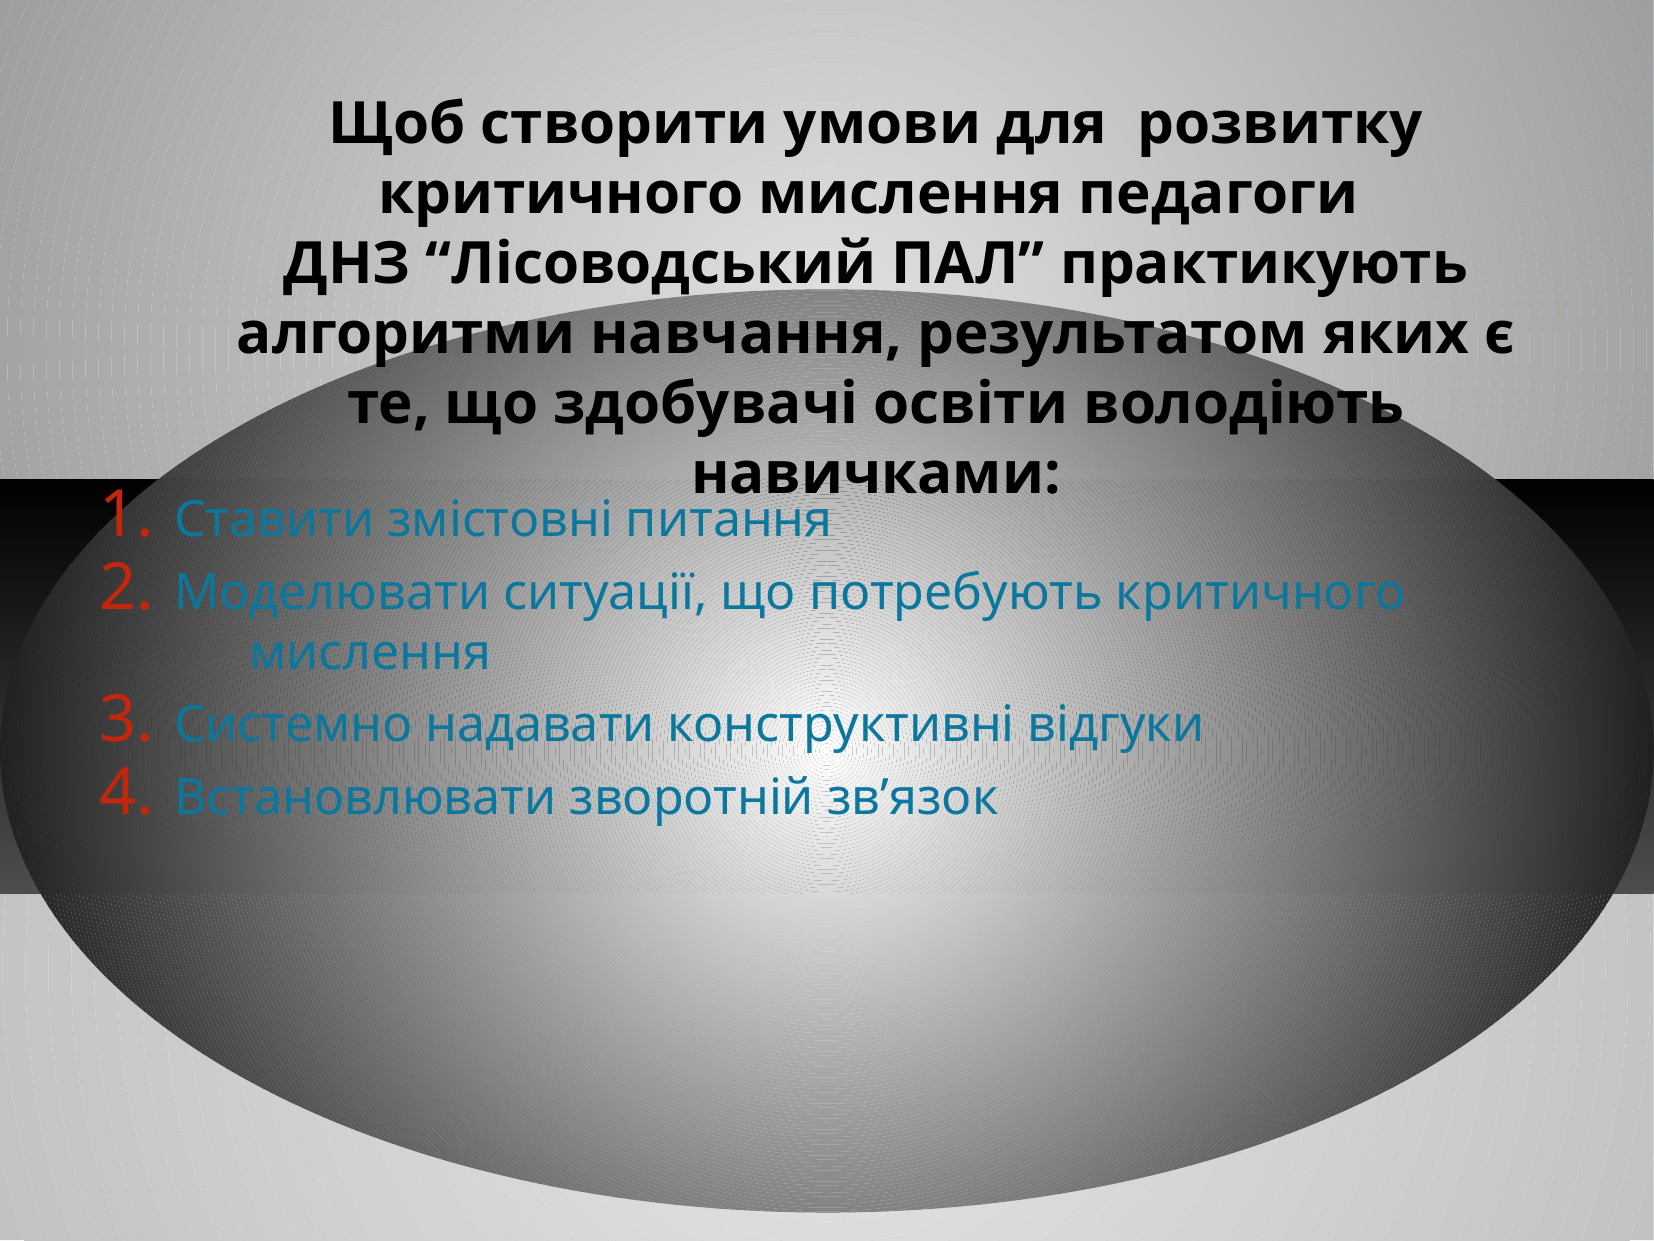

Щоб створити умови для розвитку критичного мислення педагоги
ДНЗ “Лісоводський ПАЛ” практикують алгоритми навчання, результатом яких є те, що здобувачі освіти володіють навичками:
# Ставити змістовні питання
Моделювати ситуації, що потребують критичного мислення
Системно надавати конструктивні відгуки
Встановлювати зворотній зв’язок